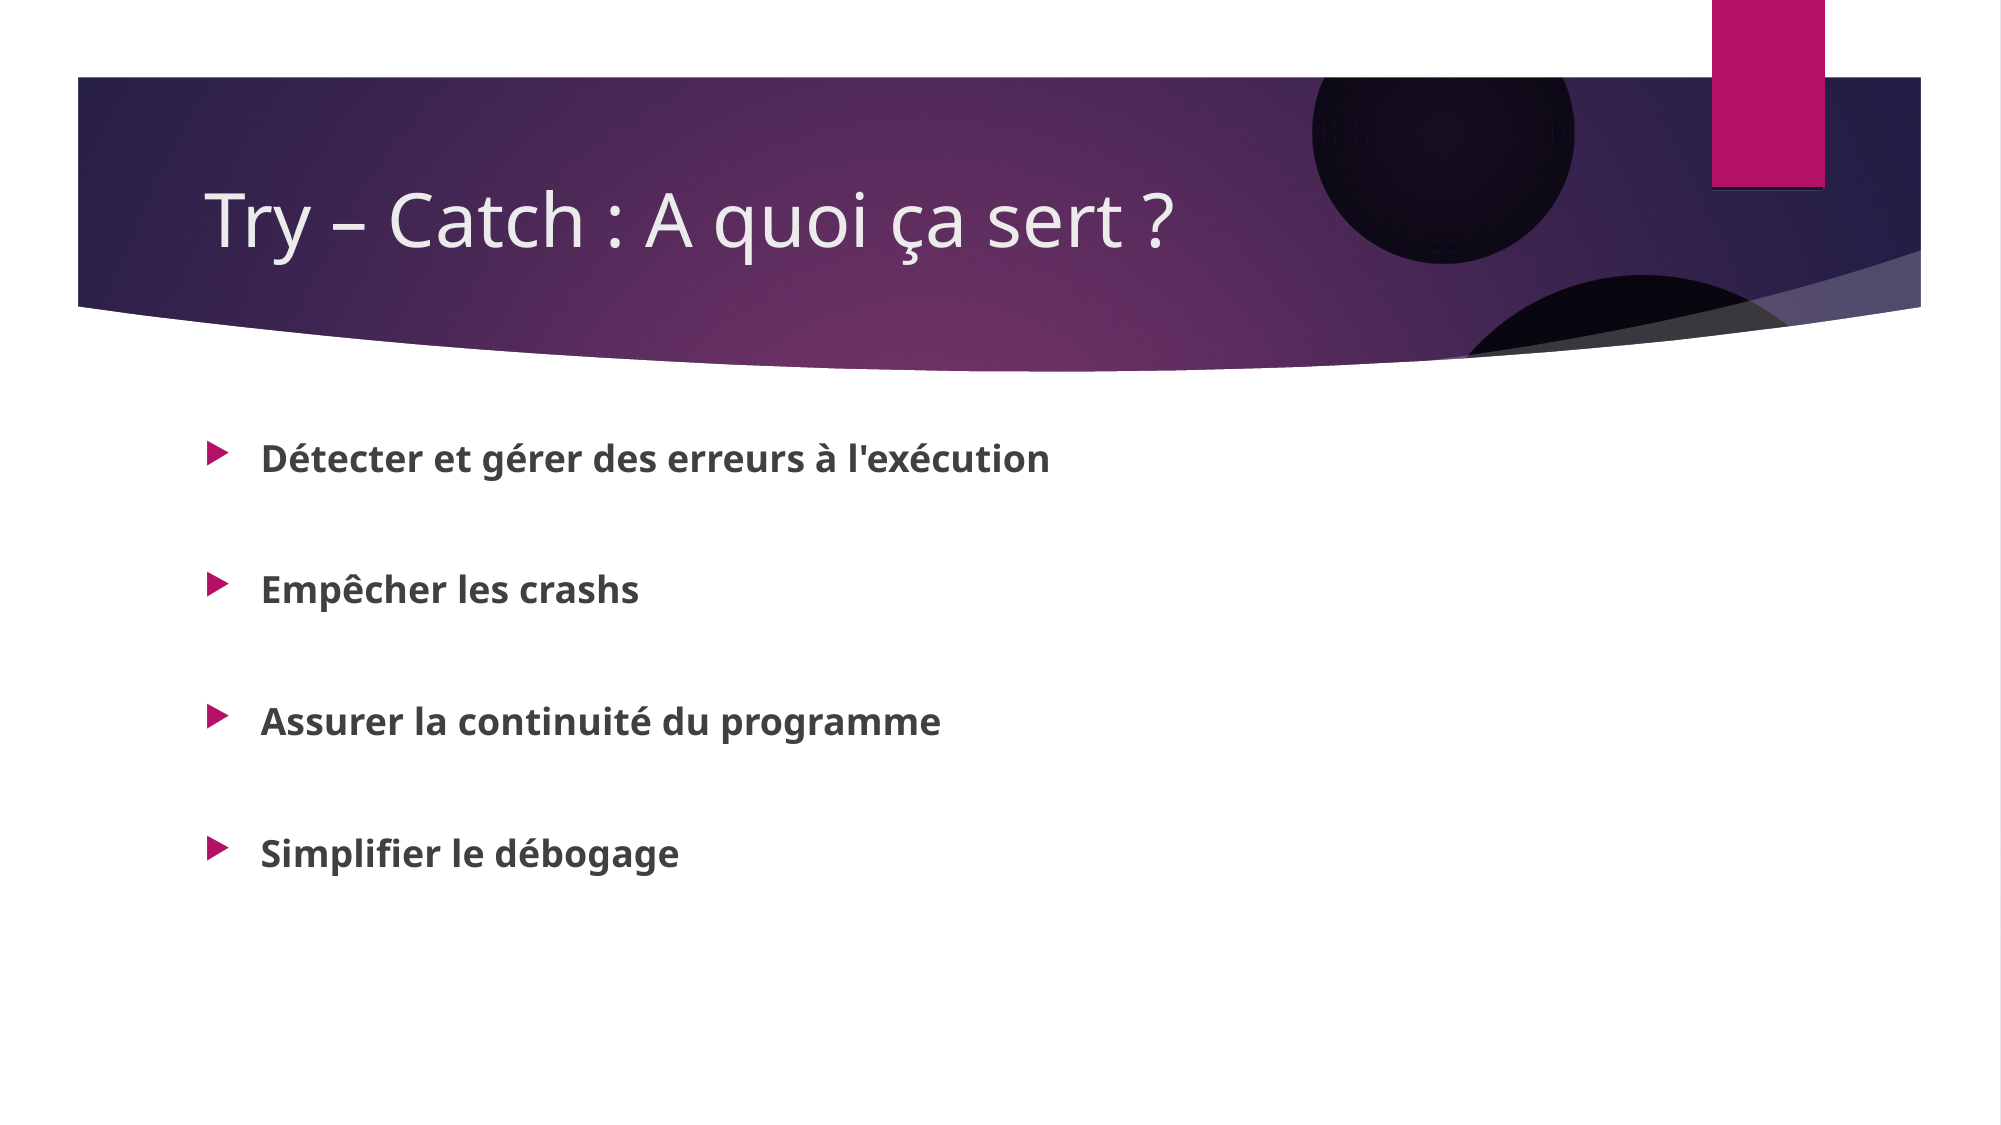

# Try – Catch : A quoi ça sert ?
Détecter et gérer des erreurs à l'exécution
Empêcher les crashs
Assurer la continuité du programme
Simplifier le débogage